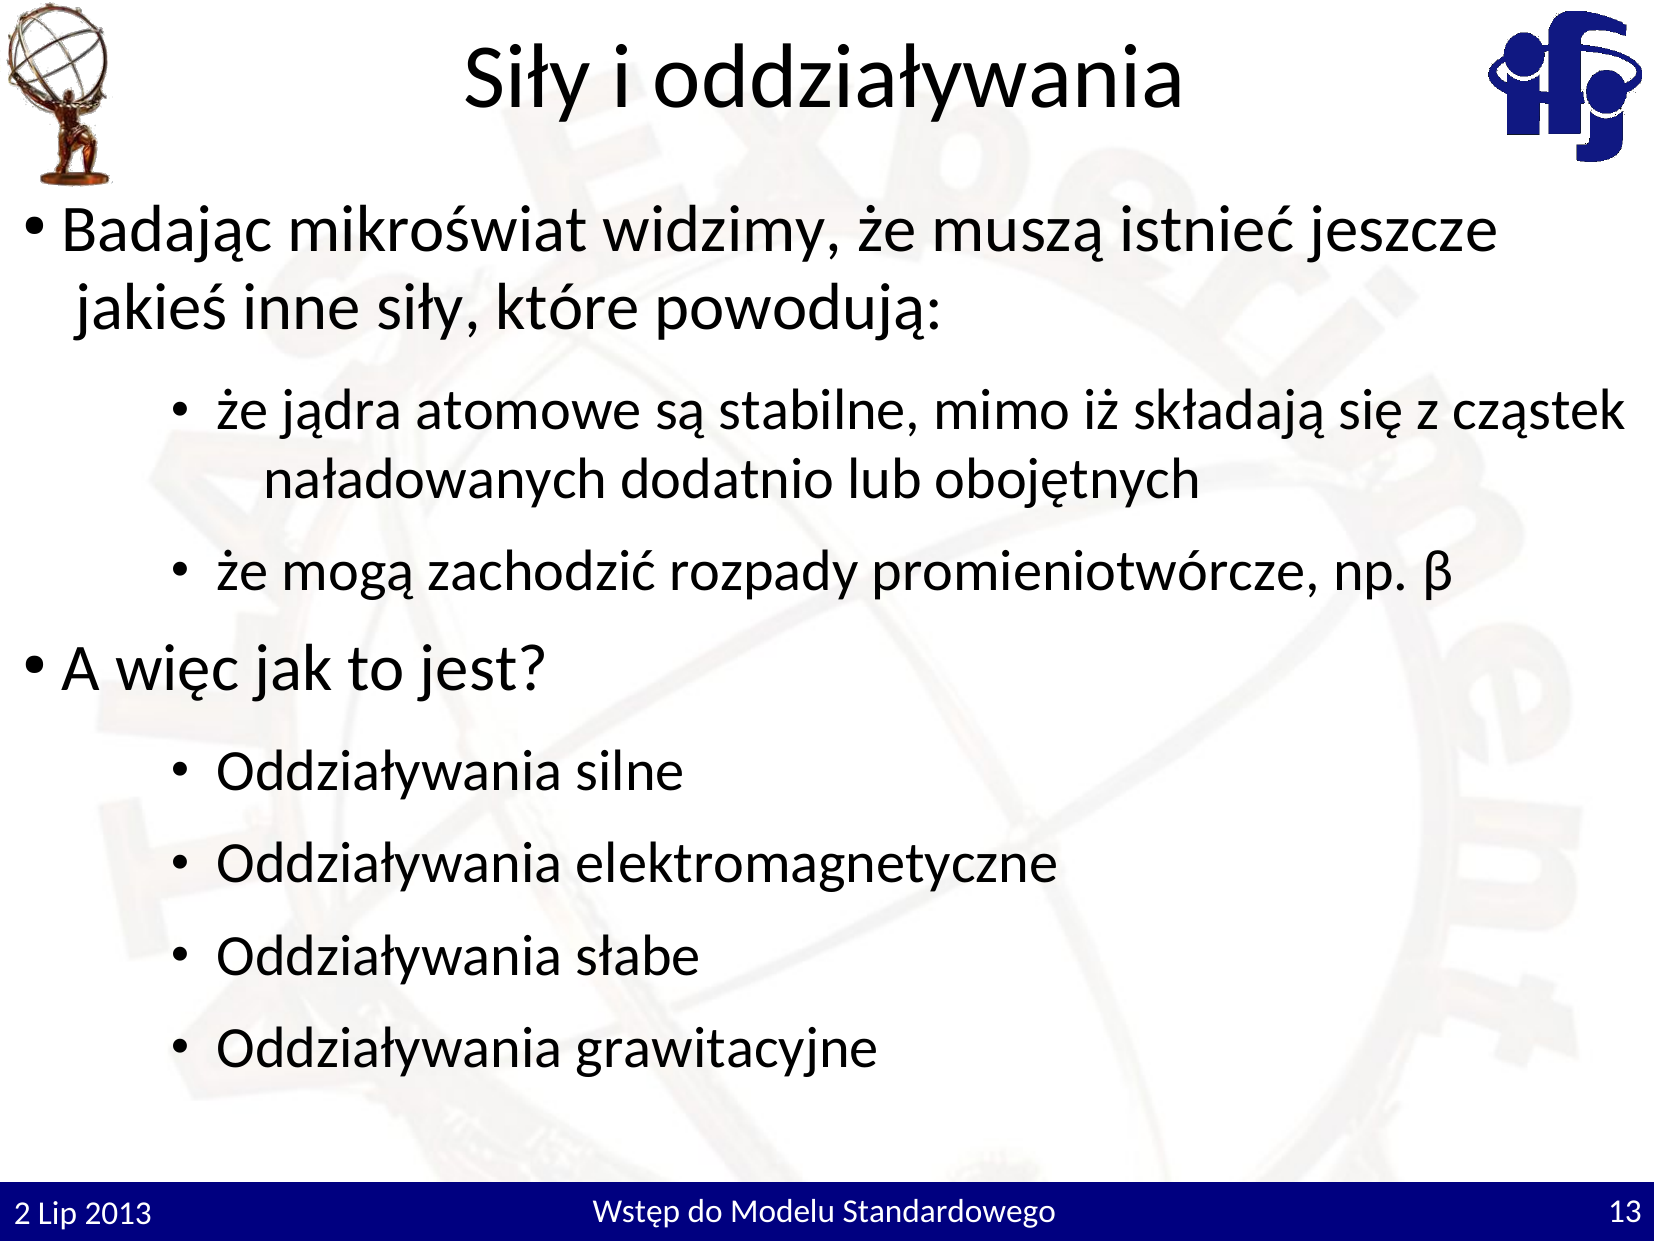

# Siły i oddziaływania
 Badając mikroświat widzimy, że muszą istnieć jeszcze jakieś inne siły, które powodują:
że jądra atomowe są stabilne, mimo iż składają się z cząstek naładowanych dodatnio lub obojętnych
że mogą zachodzić rozpady promieniotwórcze, np. β
 A więc jak to jest?
Oddziaływania silne
Oddziaływania elektromagnetyczne
Oddziaływania słabe
Oddziaływania grawitacyjne
Wstęp do Modelu Standardowego
13
2 Lip 2013